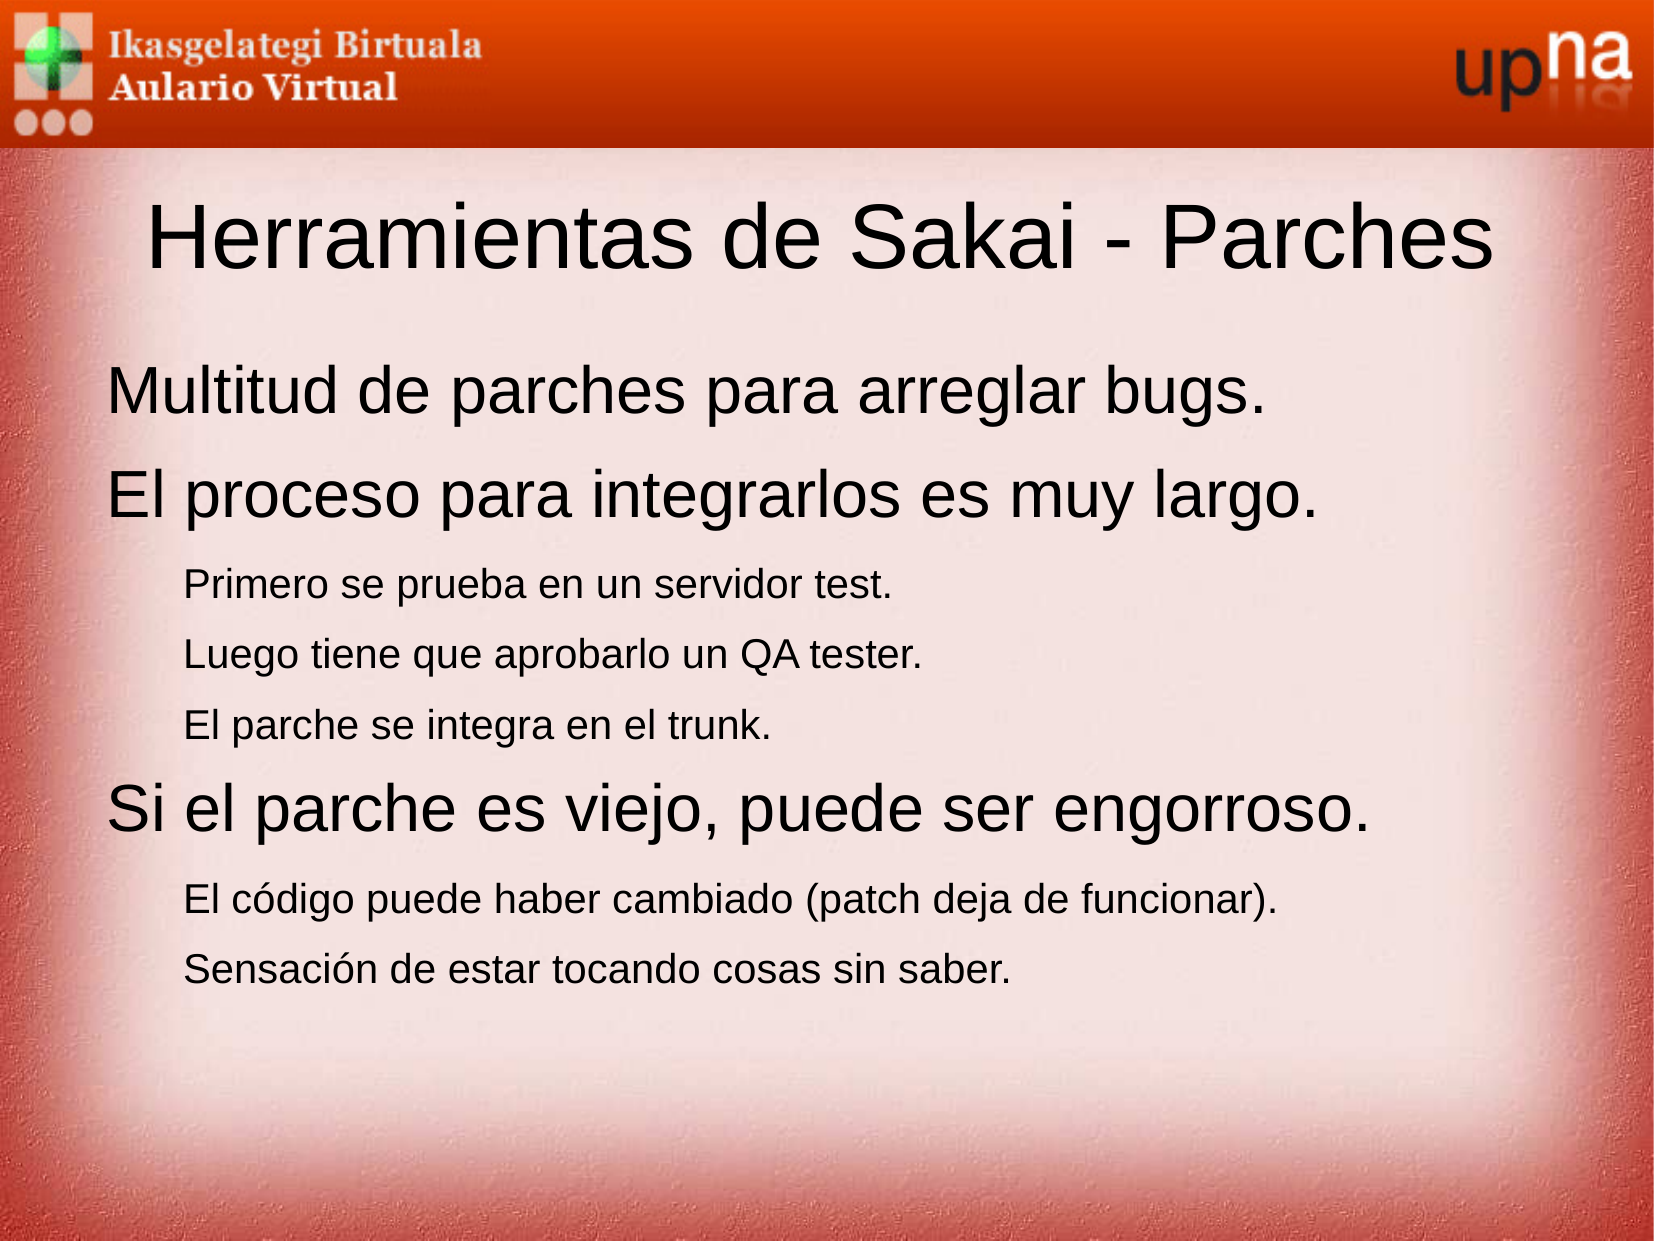

# Herramientas de Sakai - Parches
Multitud de parches para arreglar bugs.
El proceso para integrarlos es muy largo.
Primero se prueba en un servidor test.
Luego tiene que aprobarlo un QA tester.
El parche se integra en el trunk.
Si el parche es viejo, puede ser engorroso.
El código puede haber cambiado (patch deja de funcionar).
Sensación de estar tocando cosas sin saber.